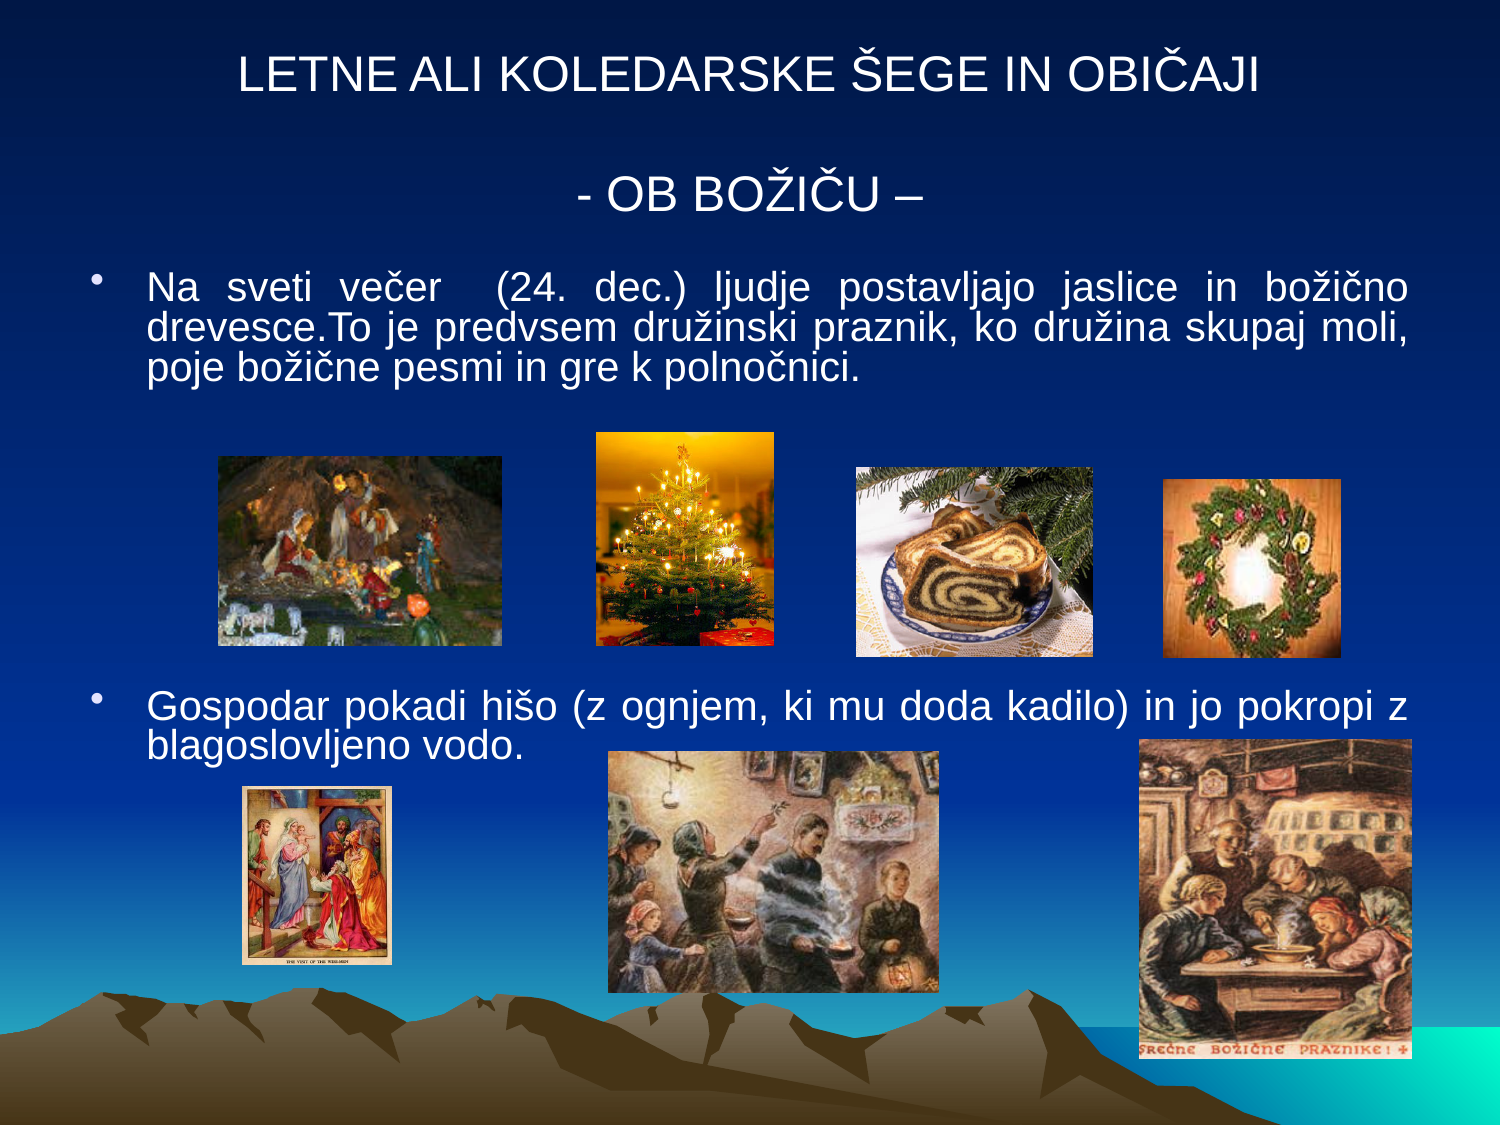

# LETNE ALI KOLEDARSKE ŠEGE IN OBIČAJI - OB BOŽIČU –
Na sveti večer (24. dec.) ljudje postavljajo jaslice in božično drevesce.To je predvsem družinski praznik, ko družina skupaj moli, poje božične pesmi in gre k polnočnici.
Gospodar pokadi hišo (z ognjem, ki mu doda kadilo) in jo pokropi z blagoslovljeno vodo.